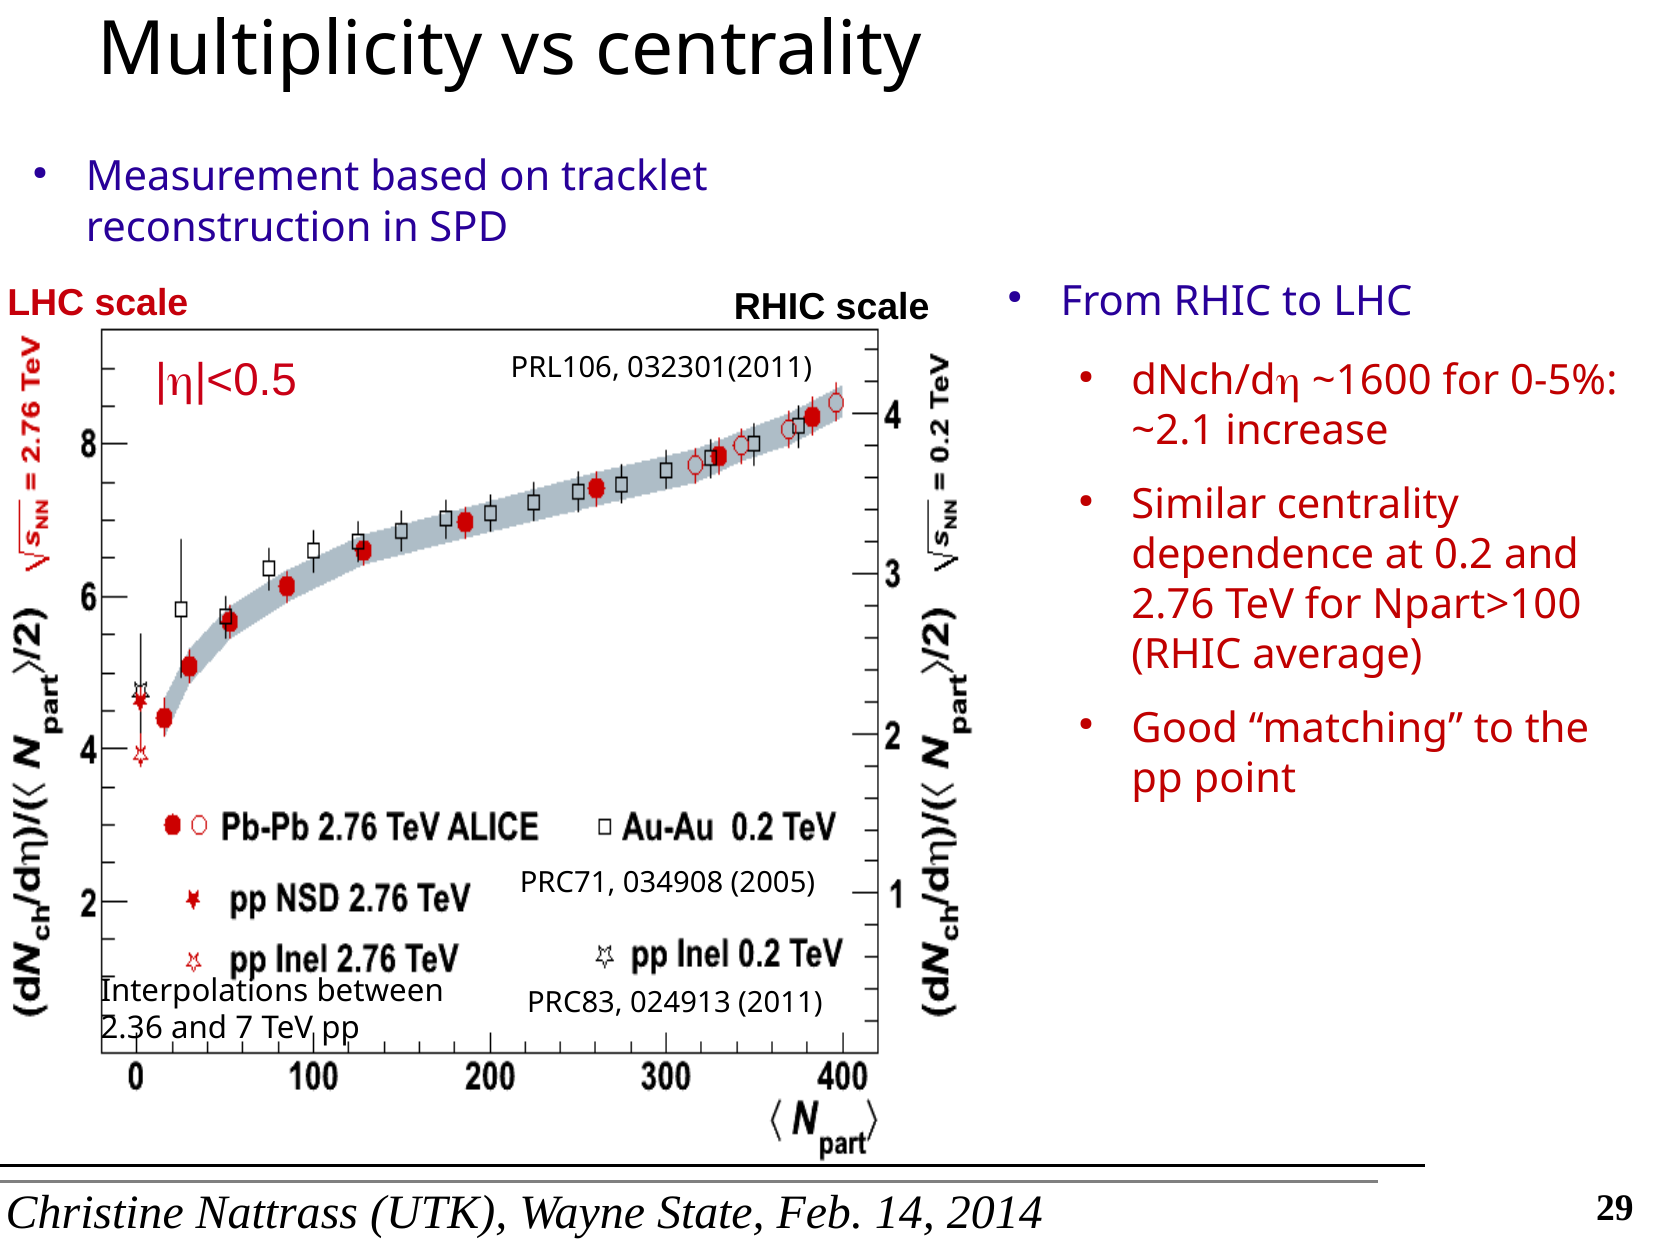

# Multiplicity vs centrality
Measurement based on tracklet reconstruction in SPD
From RHIC to LHC
dNch/dh ~1600 for 0-5%: ~2.1 increase
Similar centrality dependence at 0.2 and 2.76 TeV for Npart>100 (RHIC average)
Good “matching” to the pp point
LHC scale
RHIC scale
PRL106, 032301(2011)
|h|<0.5
PRC71, 034908 (2005)
Interpolations between
2.36 and 7 TeV pp
PRC83, 024913 (2011)